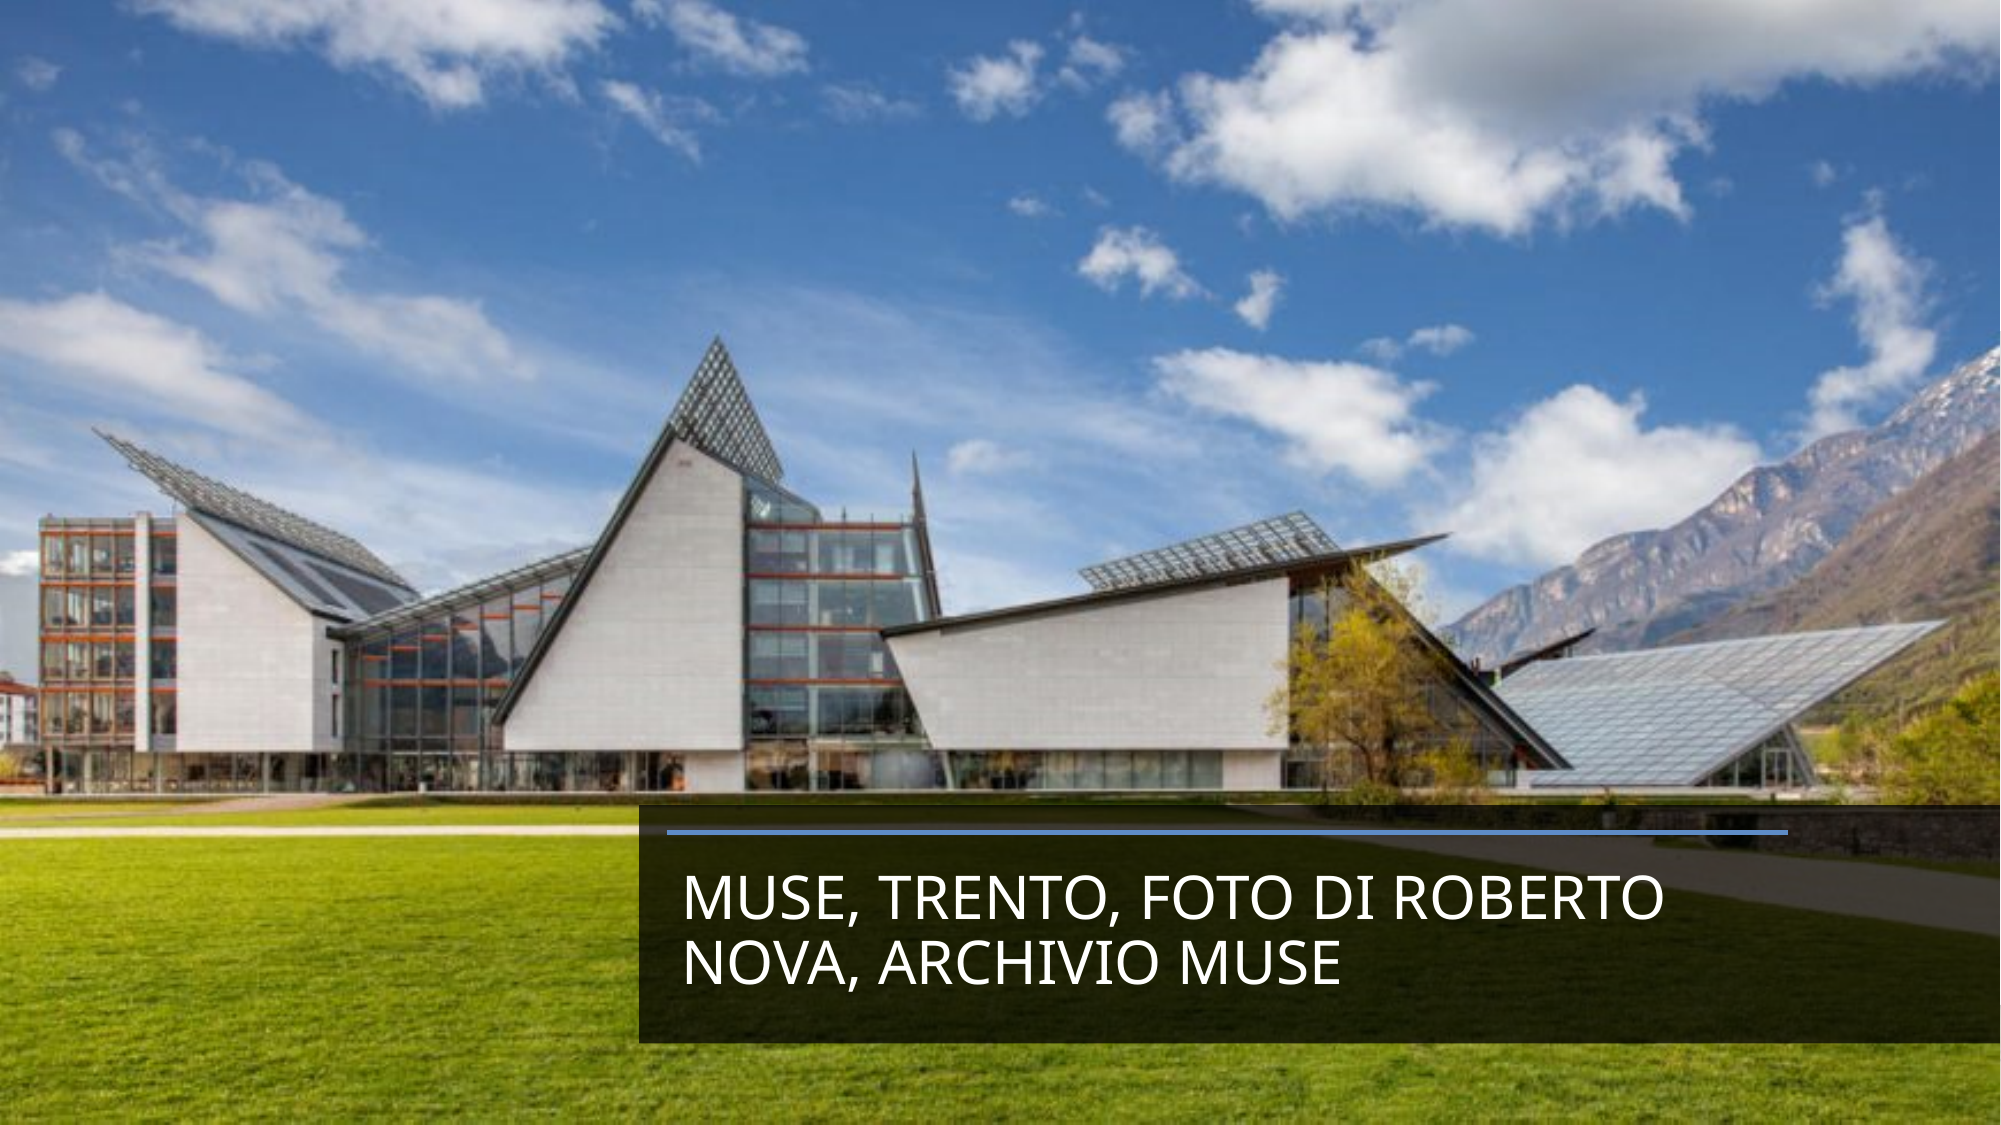

# MuSe, Trento, foto di Roberto Nova, Archivio Muse